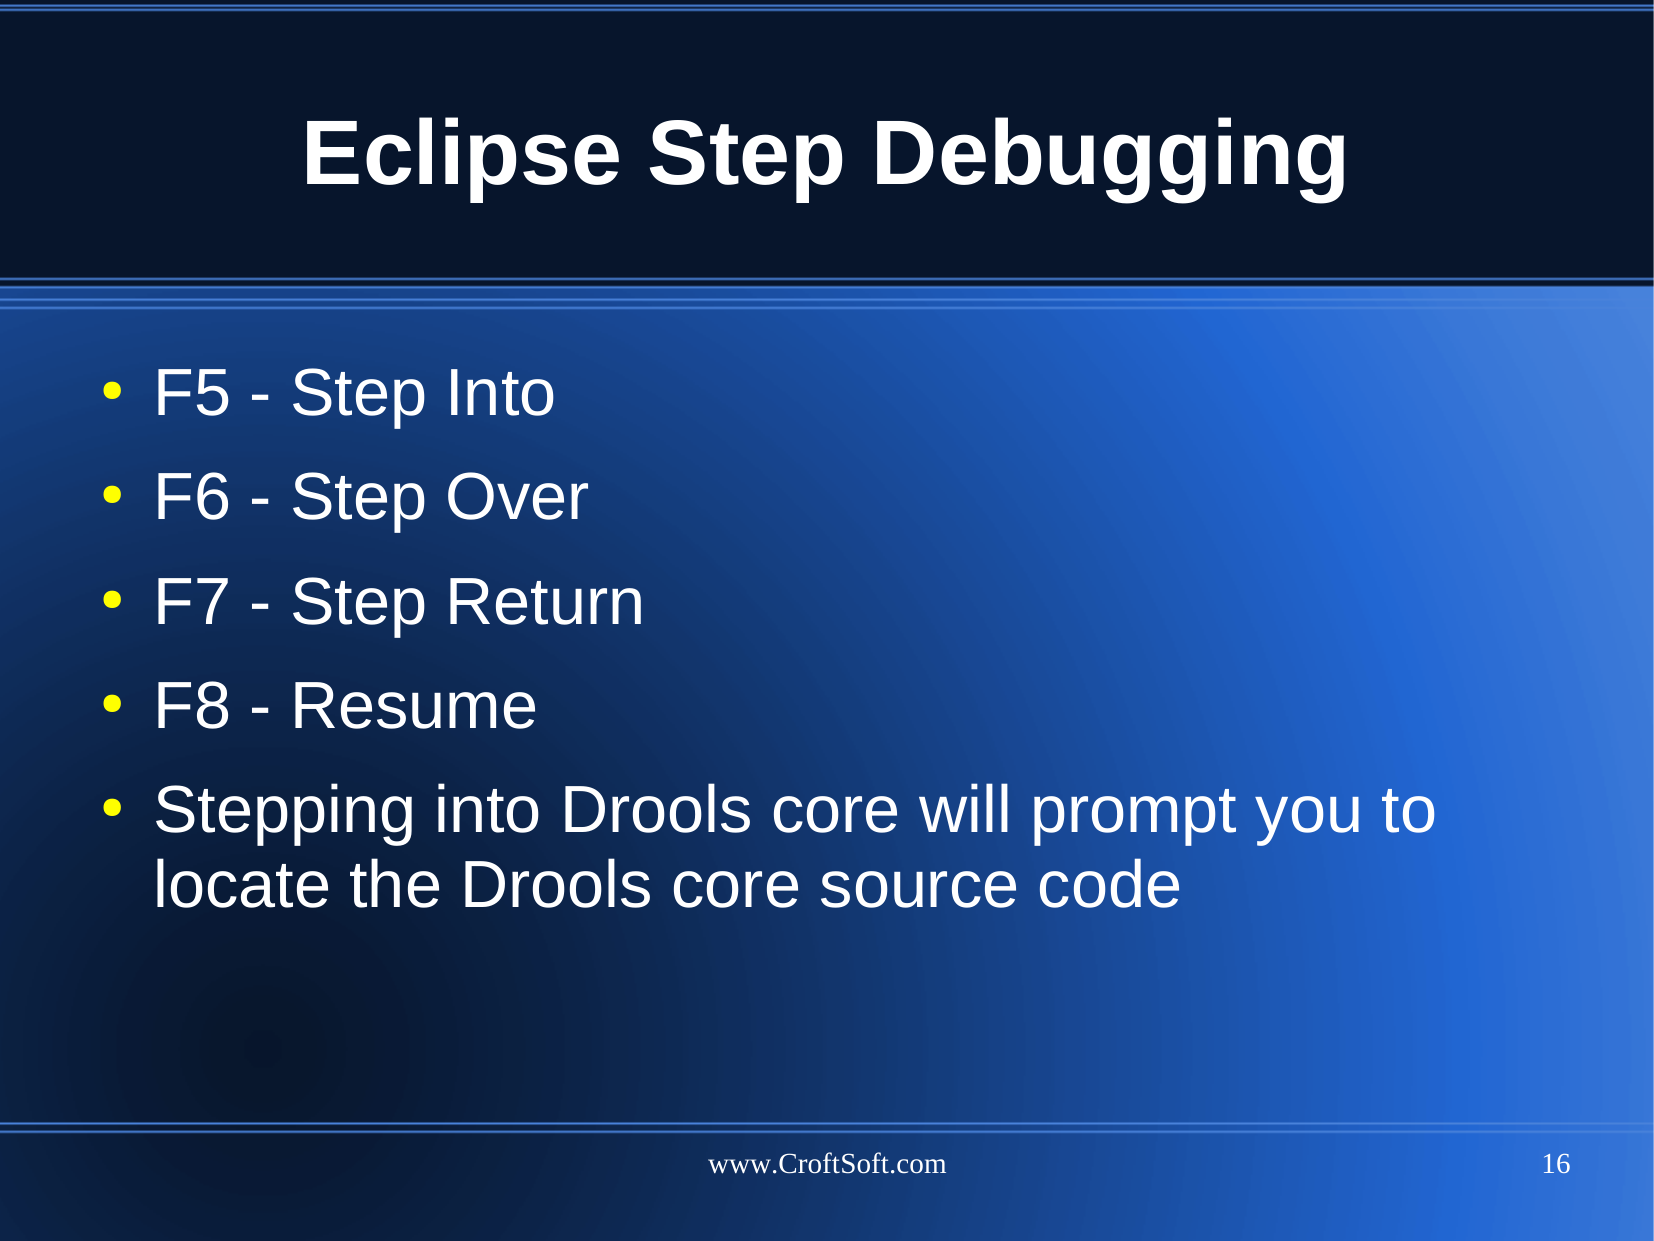

# Eclipse Step Debugging
F5 - Step Into
F6 - Step Over
F7 - Step Return
F8 - Resume
Stepping into Drools core will prompt you to locate the Drools core source code
www.CroftSoft.com
16